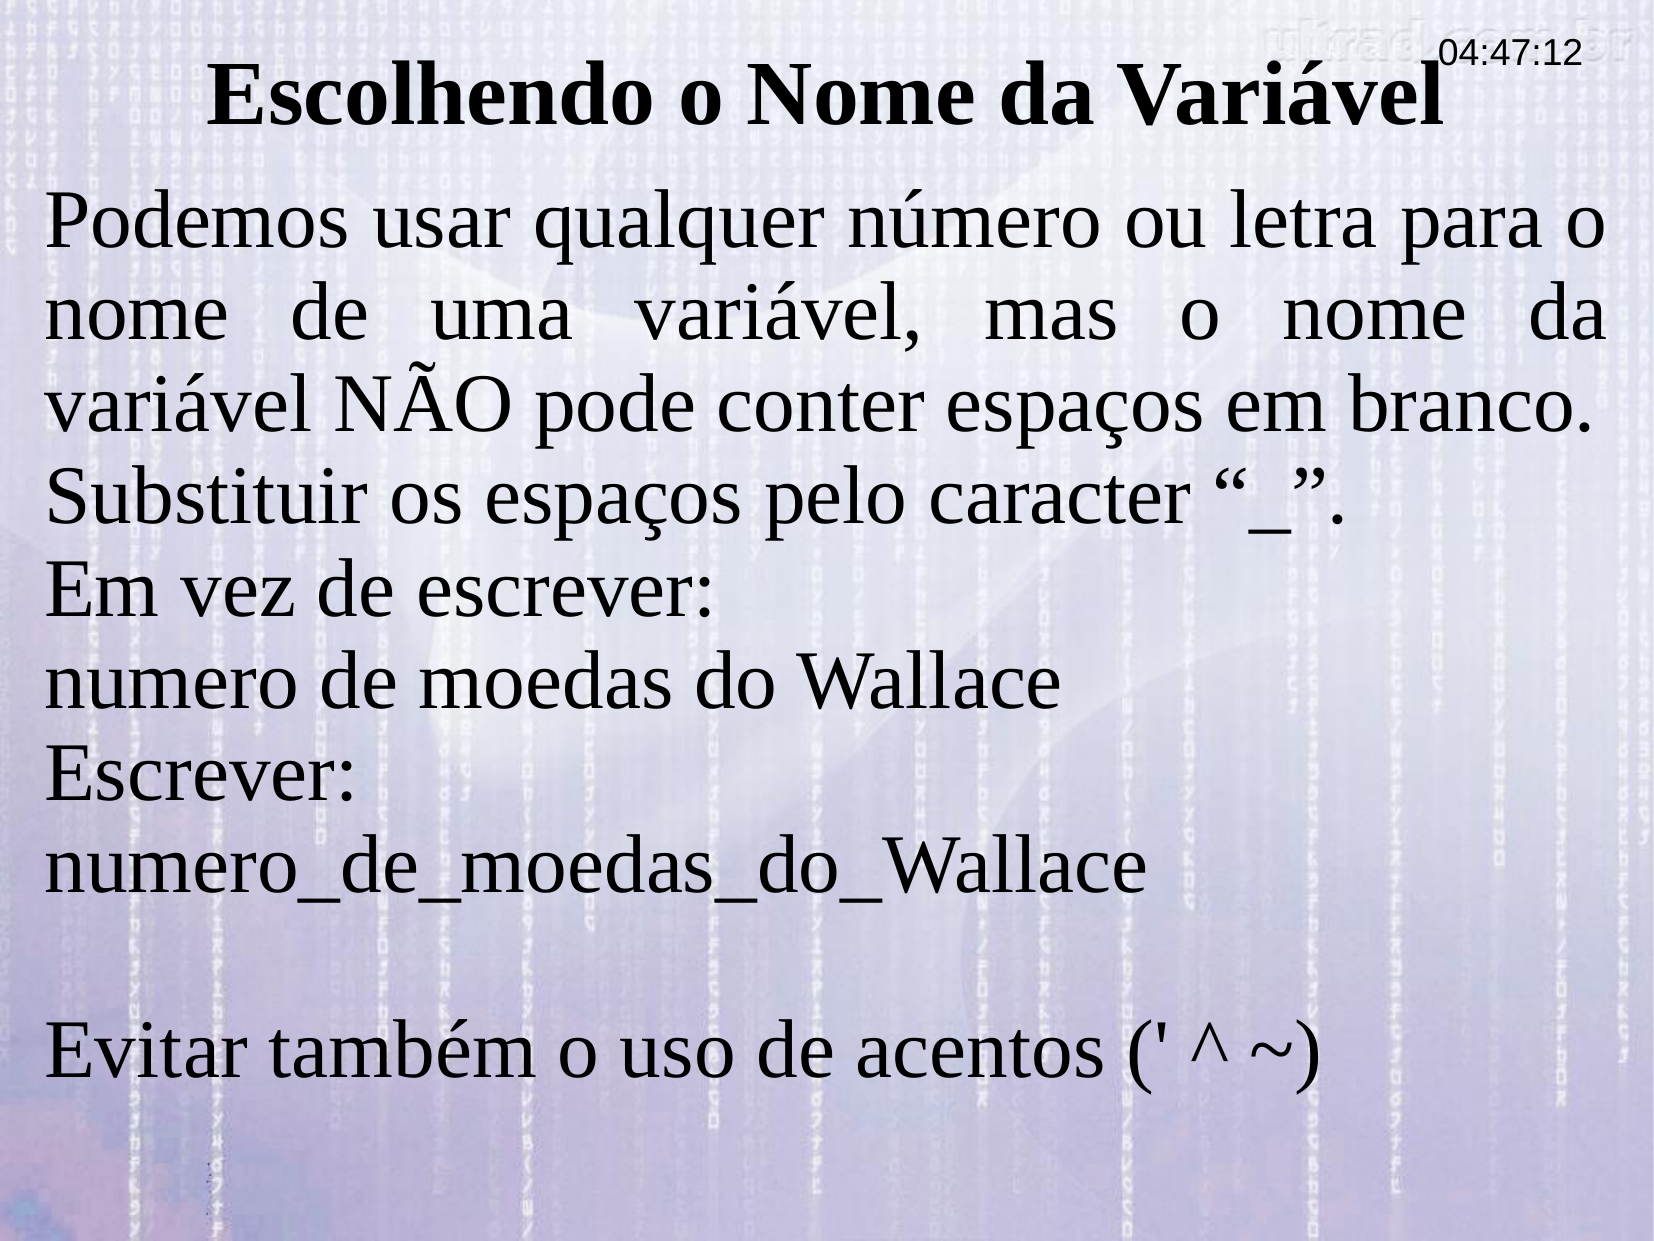

02:09:46
Escolhendo o Nome da Variável
Podemos usar qualquer número ou letra para o nome de uma variável, mas o nome da variável NÃO pode conter espaços em branco.
Substituir os espaços pelo caracter “_”.
Em vez de escrever:
numero de moedas do Wallace
Escrever:
numero_de_moedas_do_Wallace
Evitar também o uso de acentos (' ^ ~)